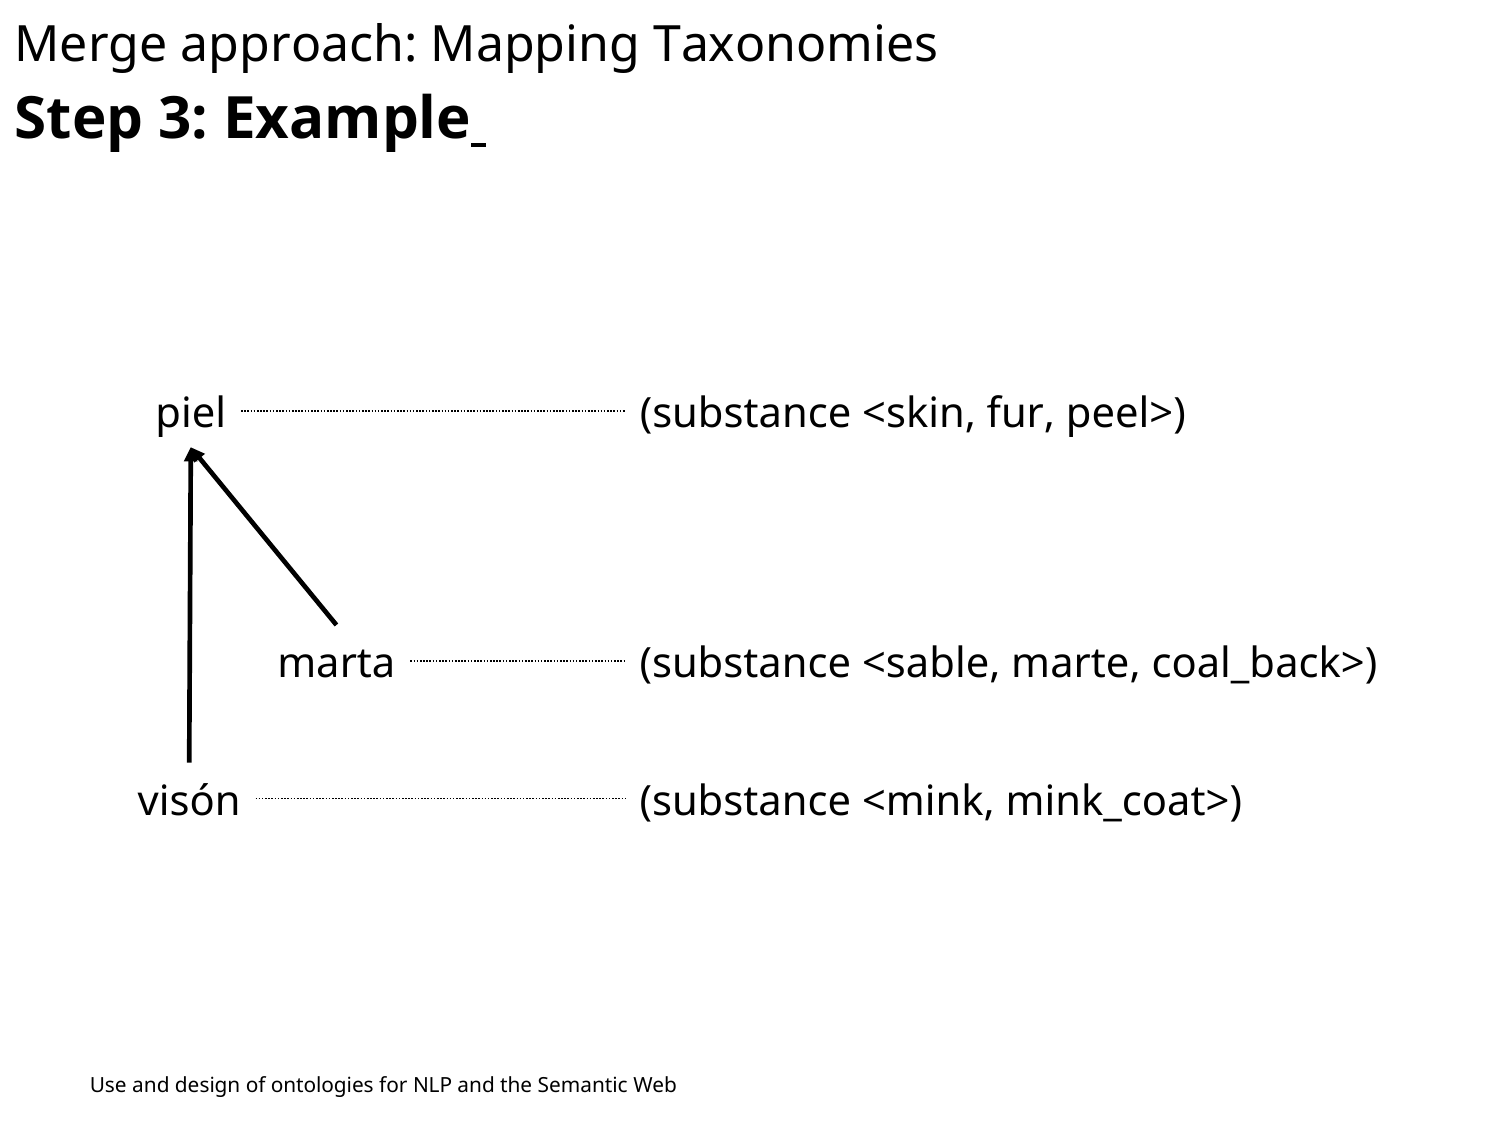

Merge approach: Mapping Taxonomies
Step 3: Example
piel
(substance <skin, fur, peel>)
marta
(substance <sable, marte, coal_back>)
visón
(substance <mink, mink_coat>)